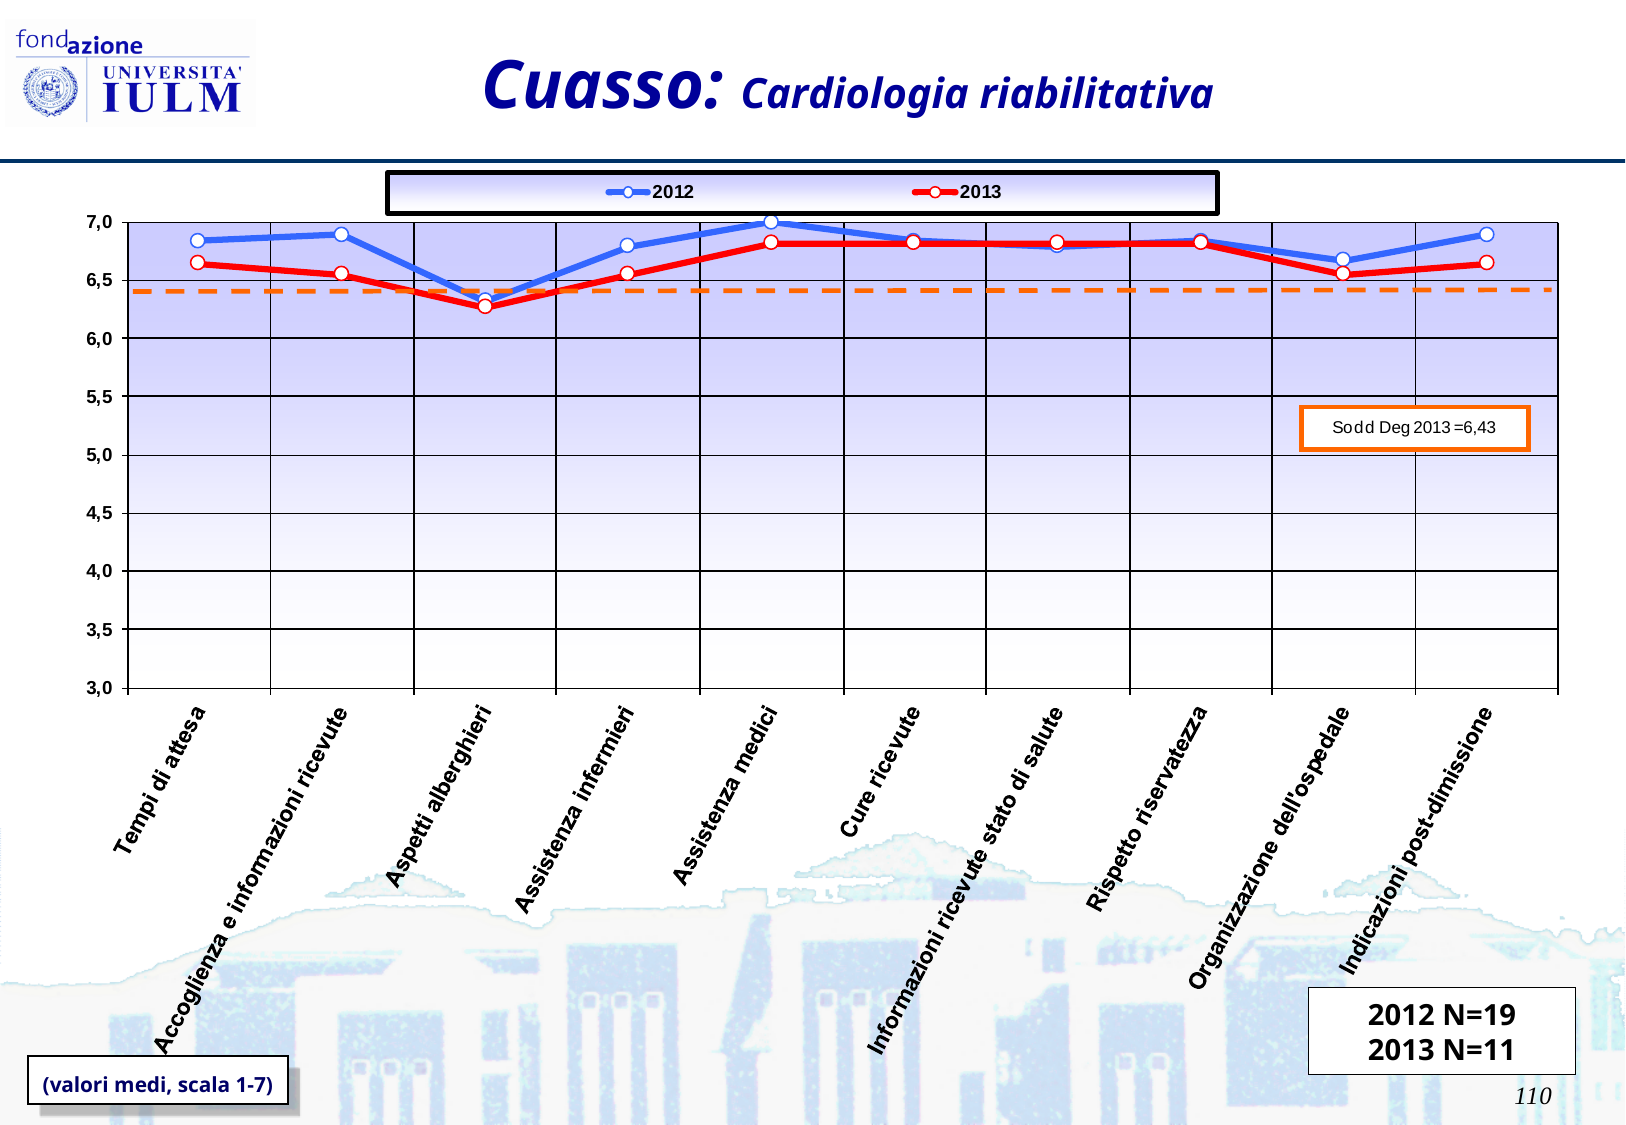

Cuasso: Cardiologia riabilitativa
2012 N=19
2013 N=11
(valori medi, scala 1-7)